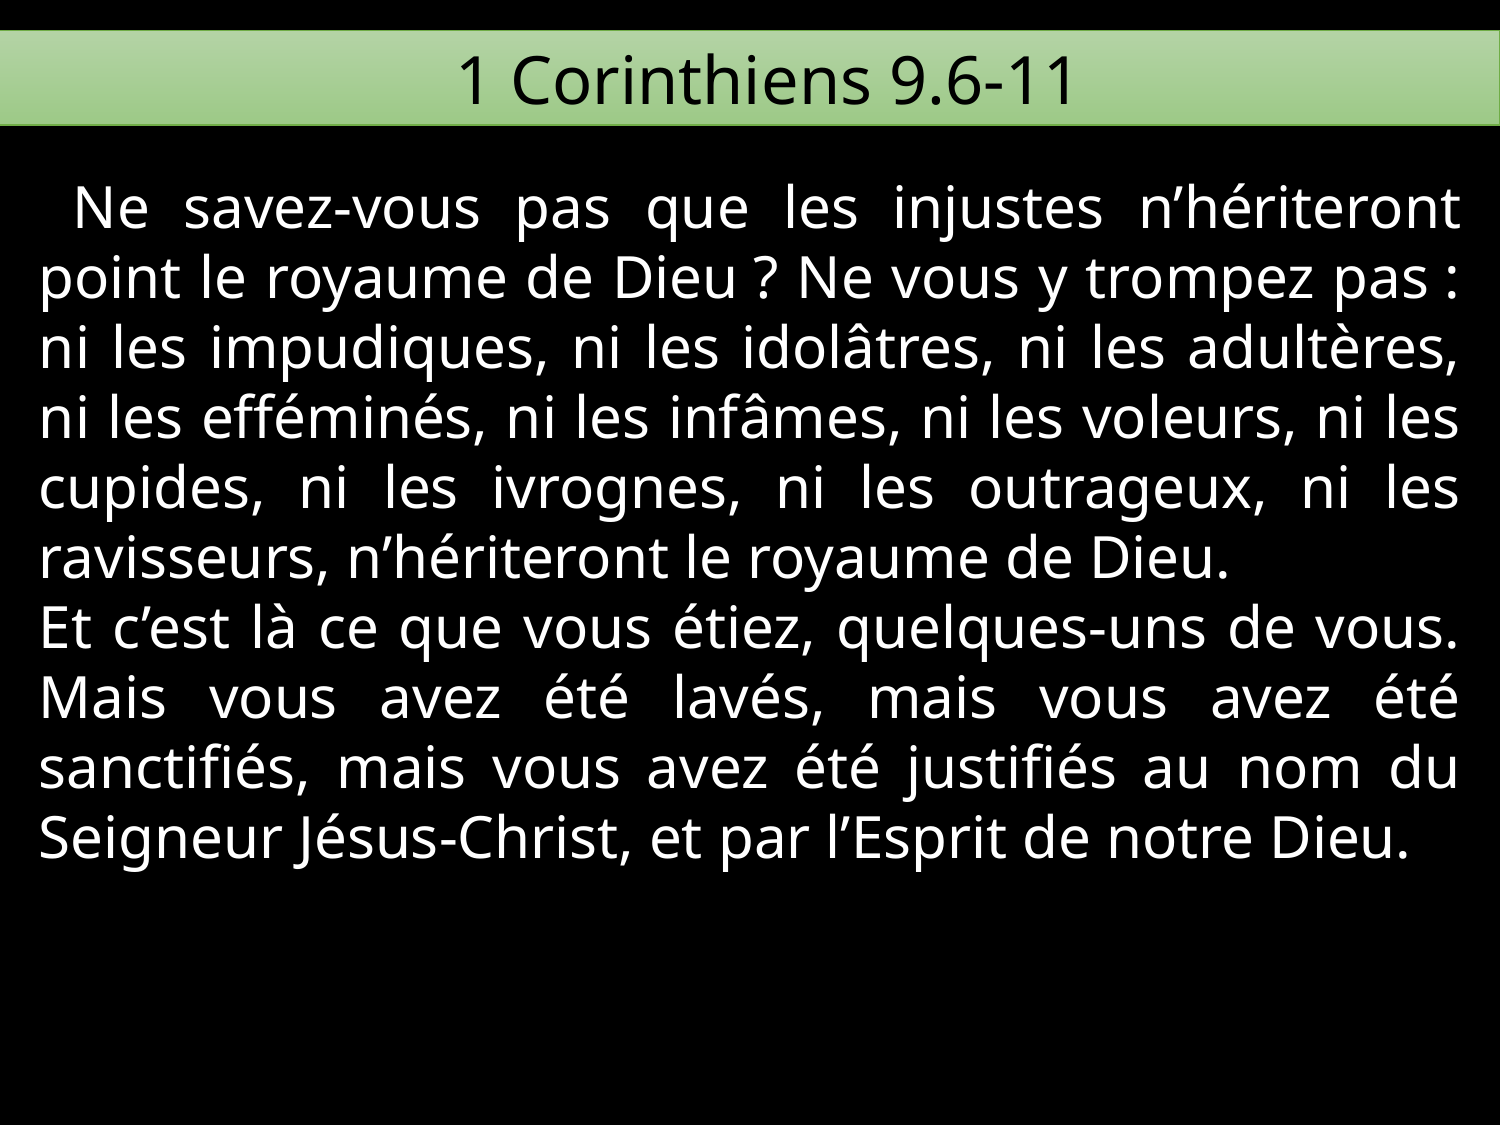

1 Corinthiens 9.6-11
 Ne savez-vous pas que les injustes n’hériteront point le royaume de Dieu ? Ne vous y trompez pas : ni les impudiques, ni les idolâtres, ni les adultères, ni les efféminés, ni les infâmes, ni les voleurs, ni les cupides, ni les ivrognes, ni les outrageux, ni les ravisseurs, n’hériteront le royaume de Dieu.
Et c’est là ce que vous étiez, quelques-uns de vous. Mais vous avez été lavés, mais vous avez été sanctifiés, mais vous avez été justifiés au nom du Seigneur Jésus-Christ, et par l’Esprit de notre Dieu.